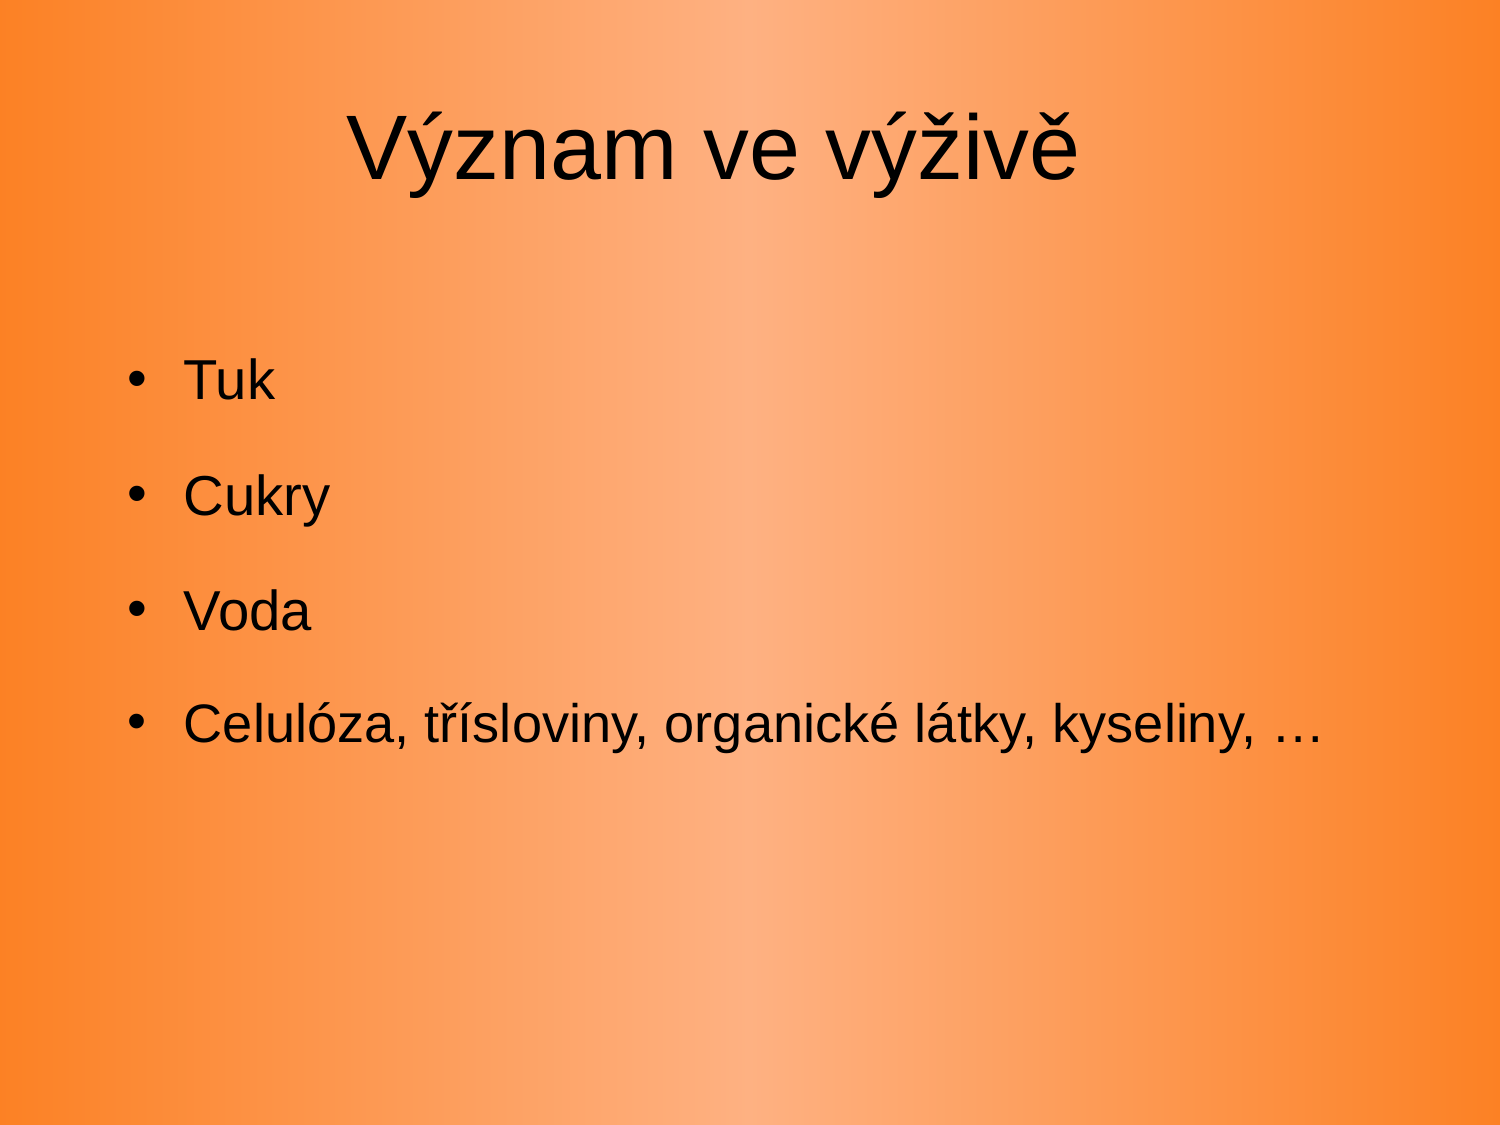

# Význam ve výživě
Tuk
Cukry
Voda
Celulóza, třísloviny, organické látky, kyseliny, …